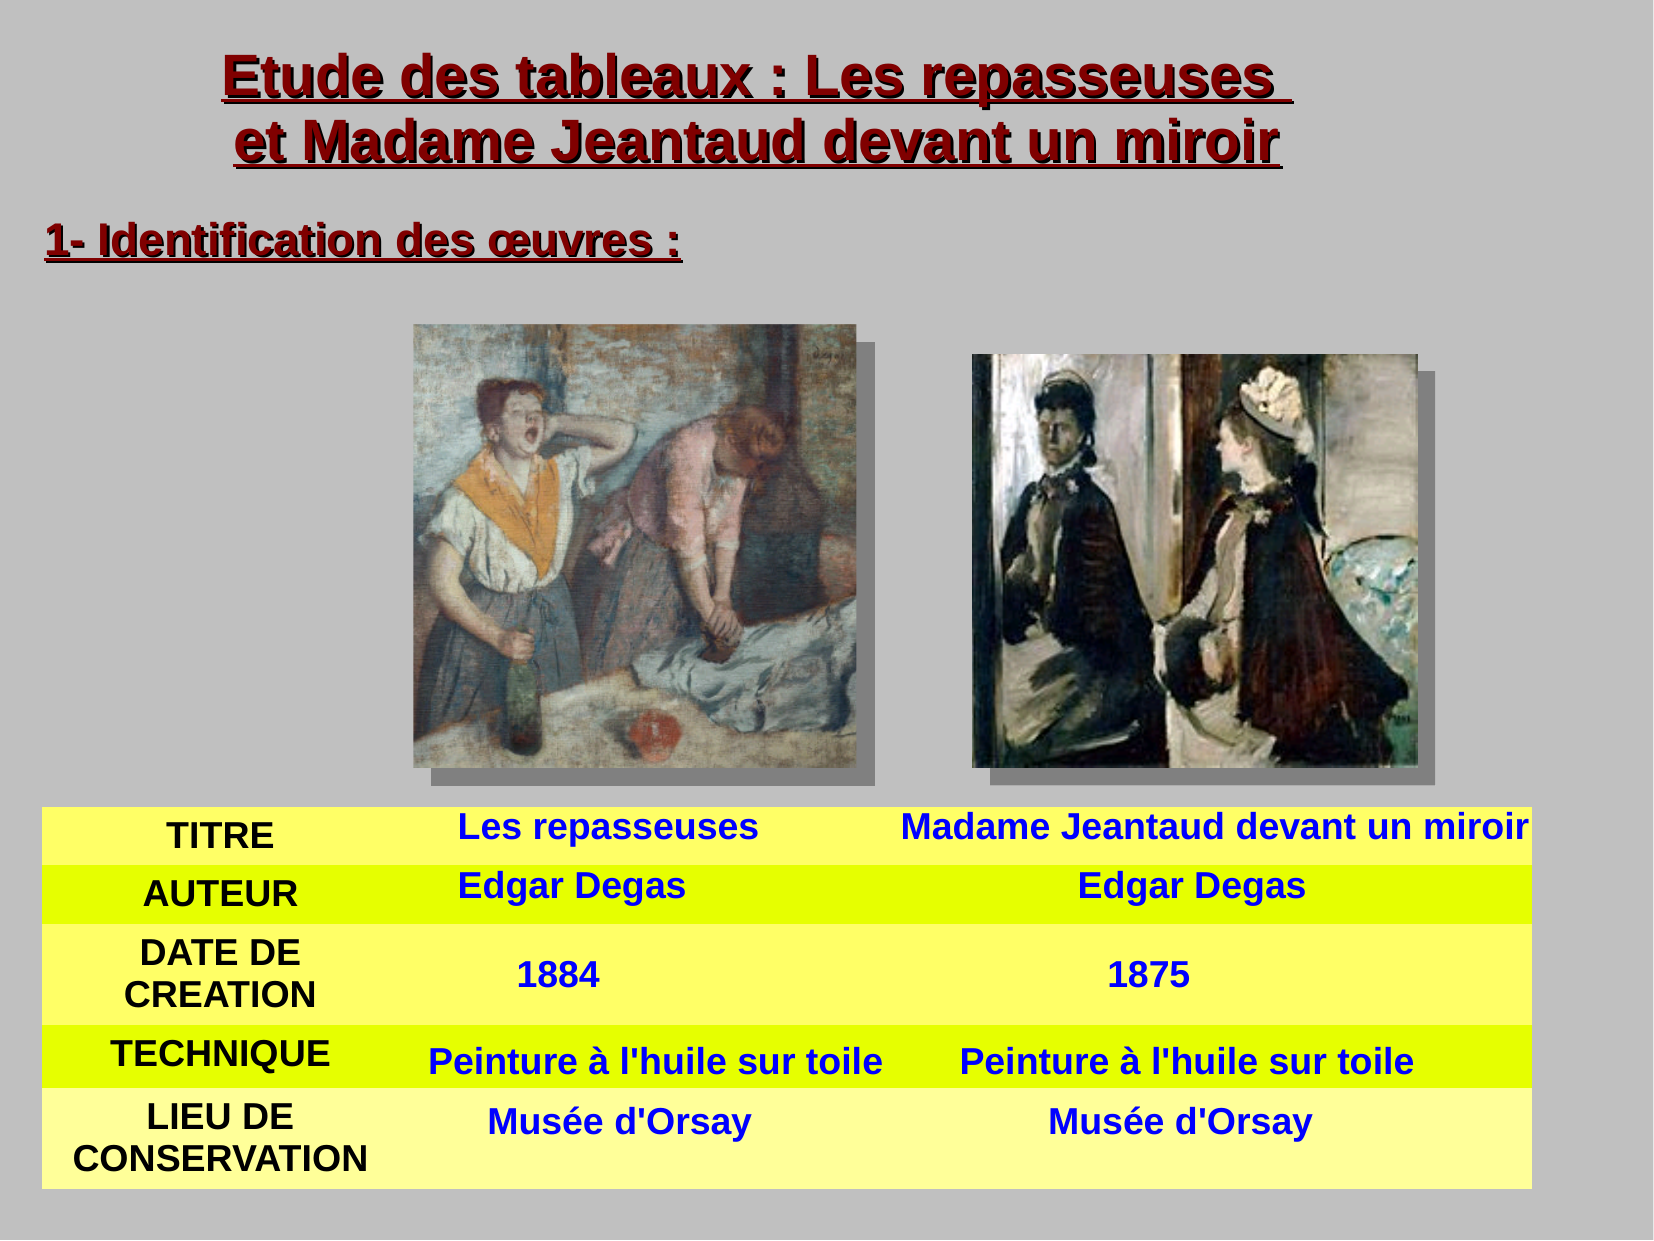

Etude des tableaux : Les repasseuses
et Madame Jeantaud devant un miroir
1- Identification des œuvres :
Les repasseuses
Madame Jeantaud devant un miroir
| TITRE | | |
| --- | --- | --- |
| AUTEUR | | |
| DATE DE CREATION | | |
| TECHNIQUE | | |
| LIEU DE CONSERVATION | | |
Edgar Degas
Edgar Degas
1884
1875
Peinture à l'huile sur toile
Peinture à l'huile sur toile
Musée d'Orsay
Musée d'Orsay